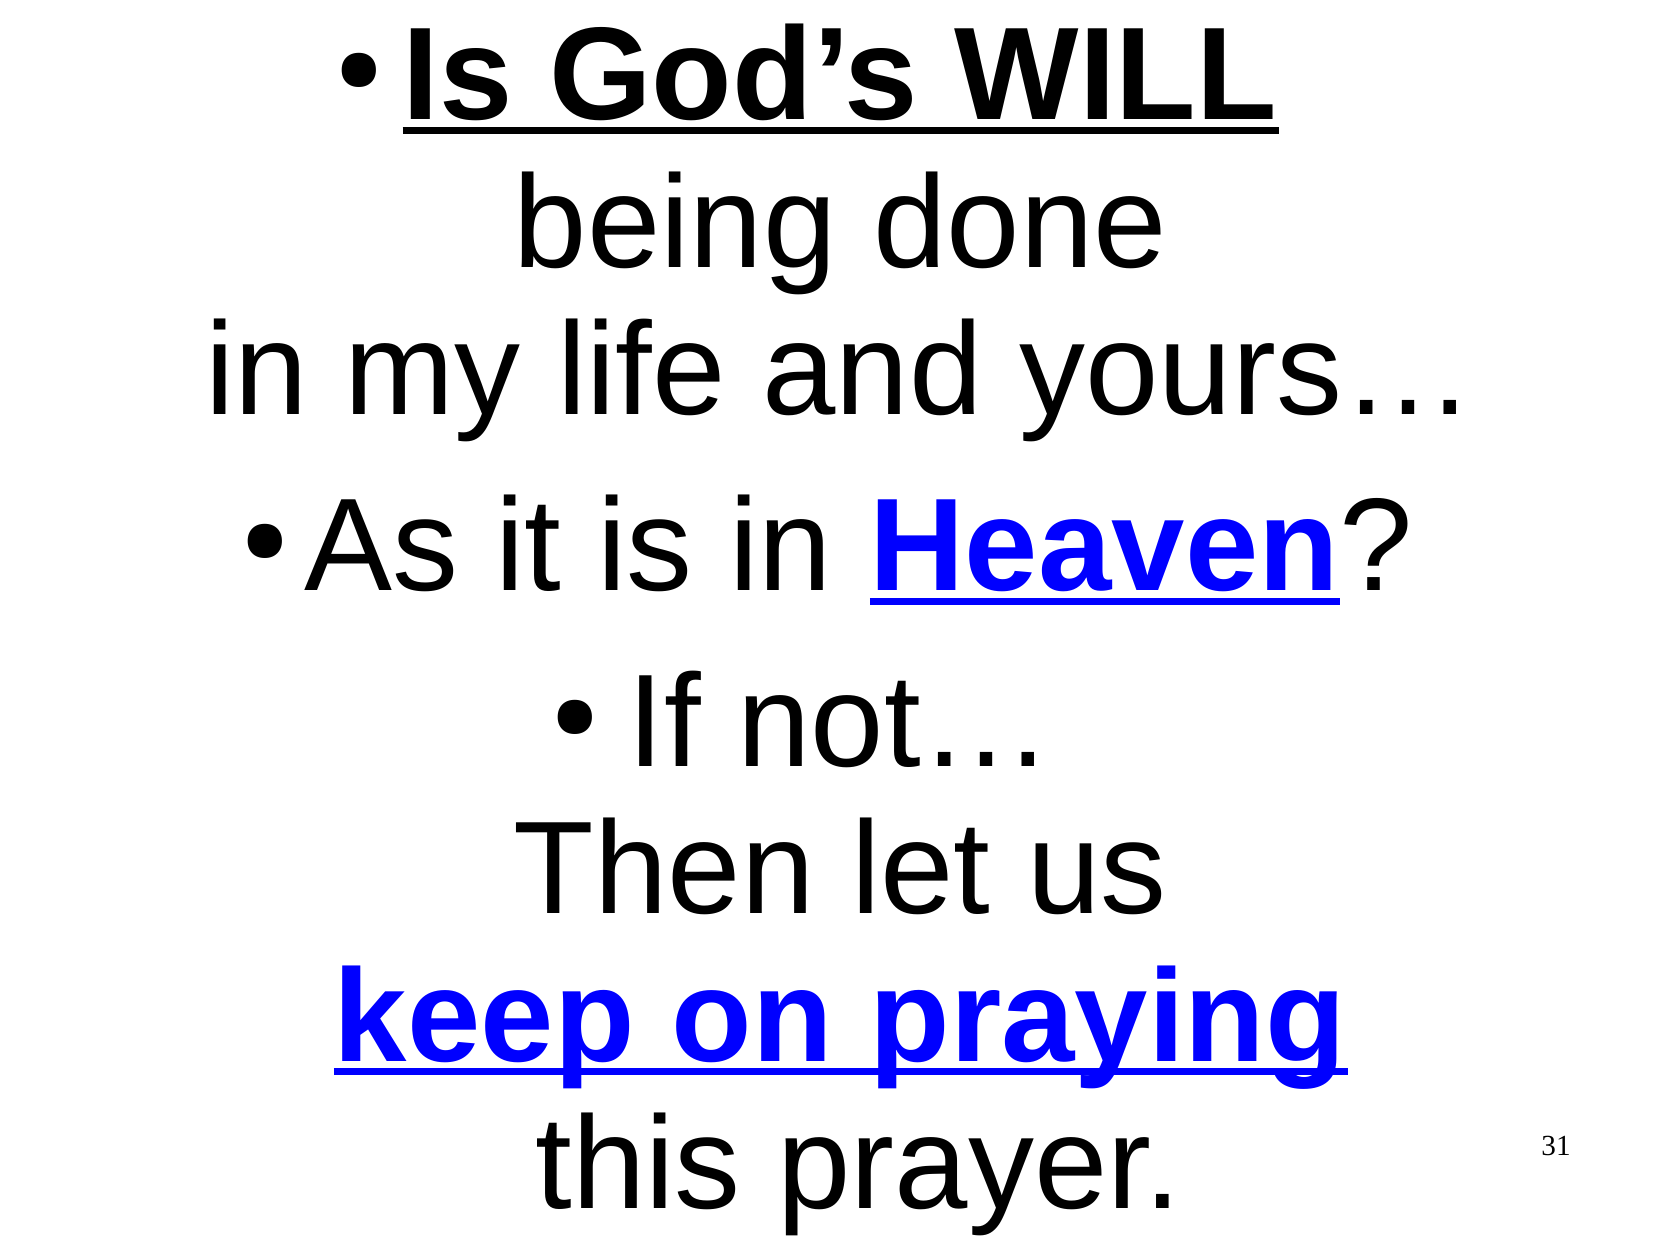

# Is God’s WILL  being done in my life and yours…
As it is in Heaven?
If not…
Then let us
keep on praying
this prayer.
31